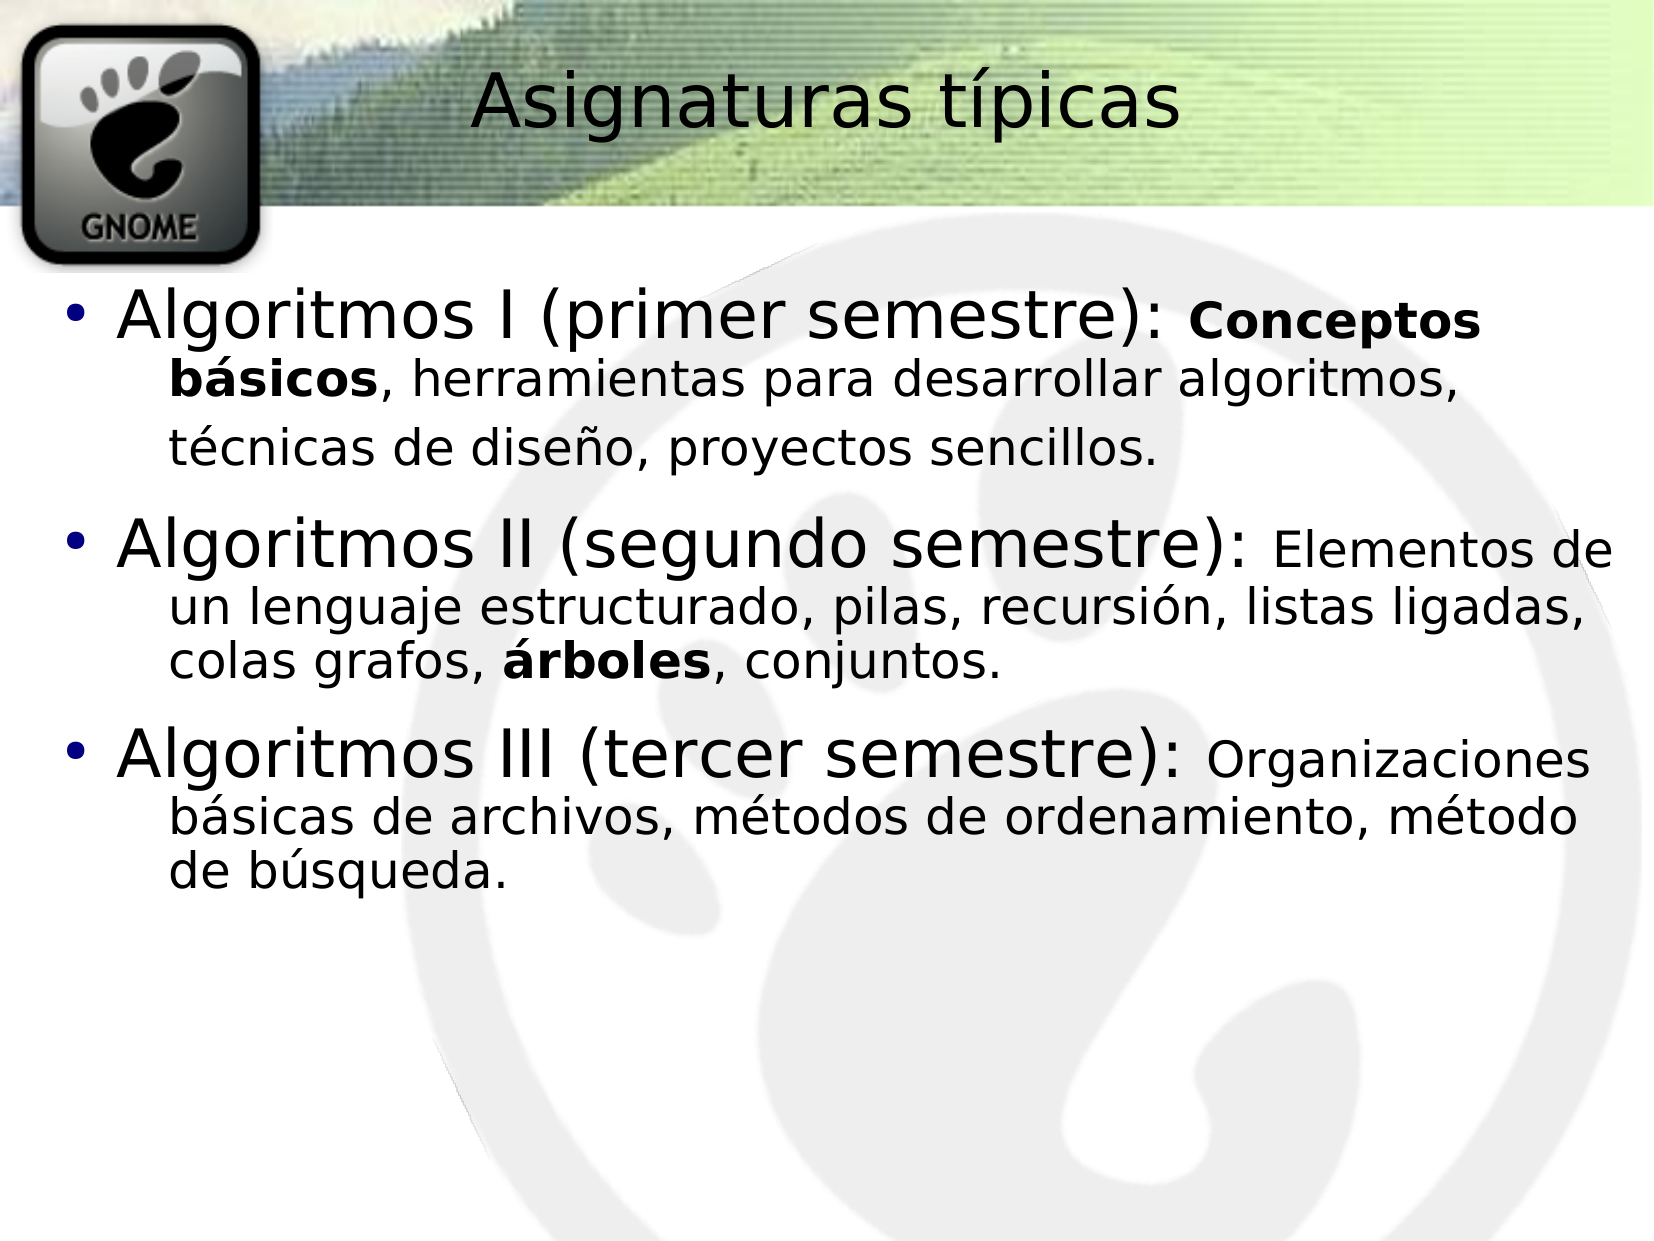

# Asignaturas típicas
Algoritmos I (primer semestre): Conceptos básicos, herramientas para desarrollar algoritmos, técnicas de diseño, proyectos sencillos.
Algoritmos II (segundo semestre): Elementos de un lenguaje estructurado, pilas, recursión, listas ligadas, colas grafos, árboles, conjuntos.
Algoritmos III (tercer semestre): Organizaciones básicas de archivos, métodos de ordenamiento, método de búsqueda.